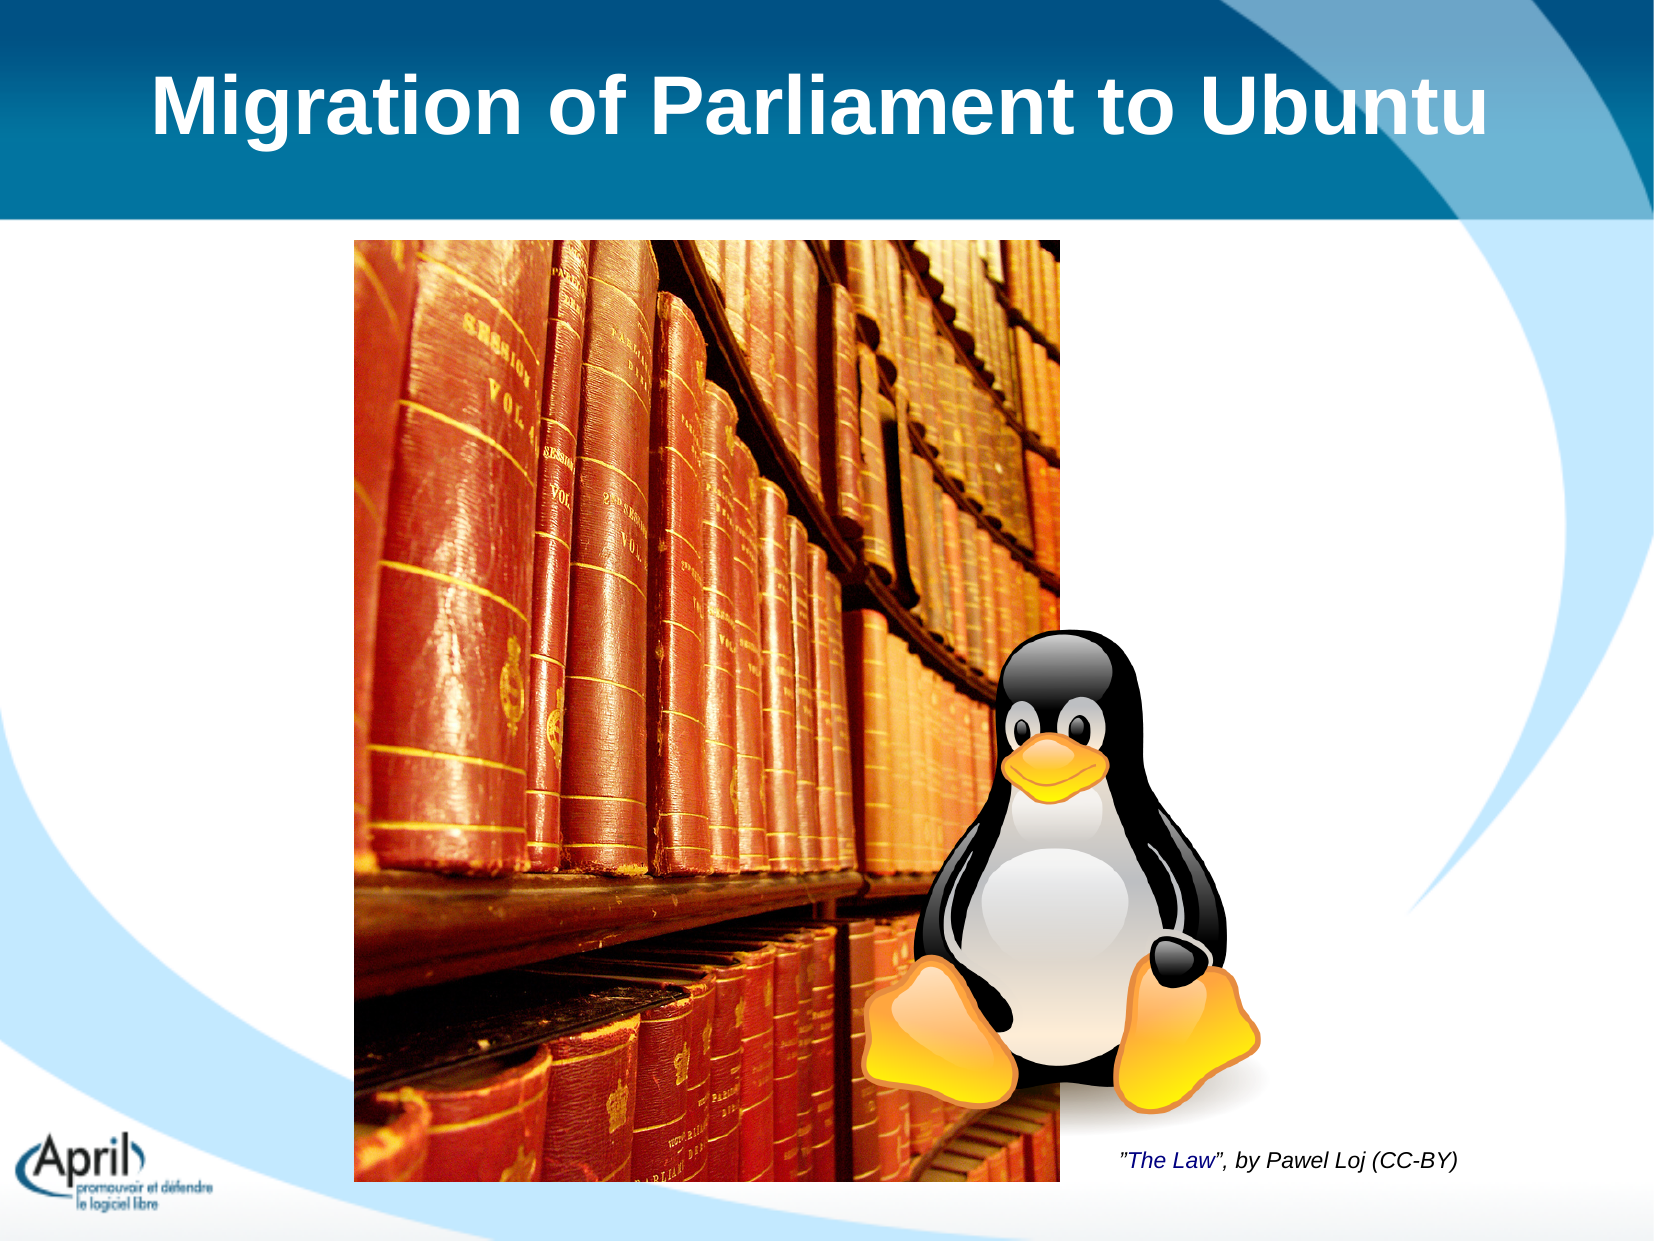

# Migration of Parliament to Ubuntu
”The Law”, by Pawel Loj (CC-BY)